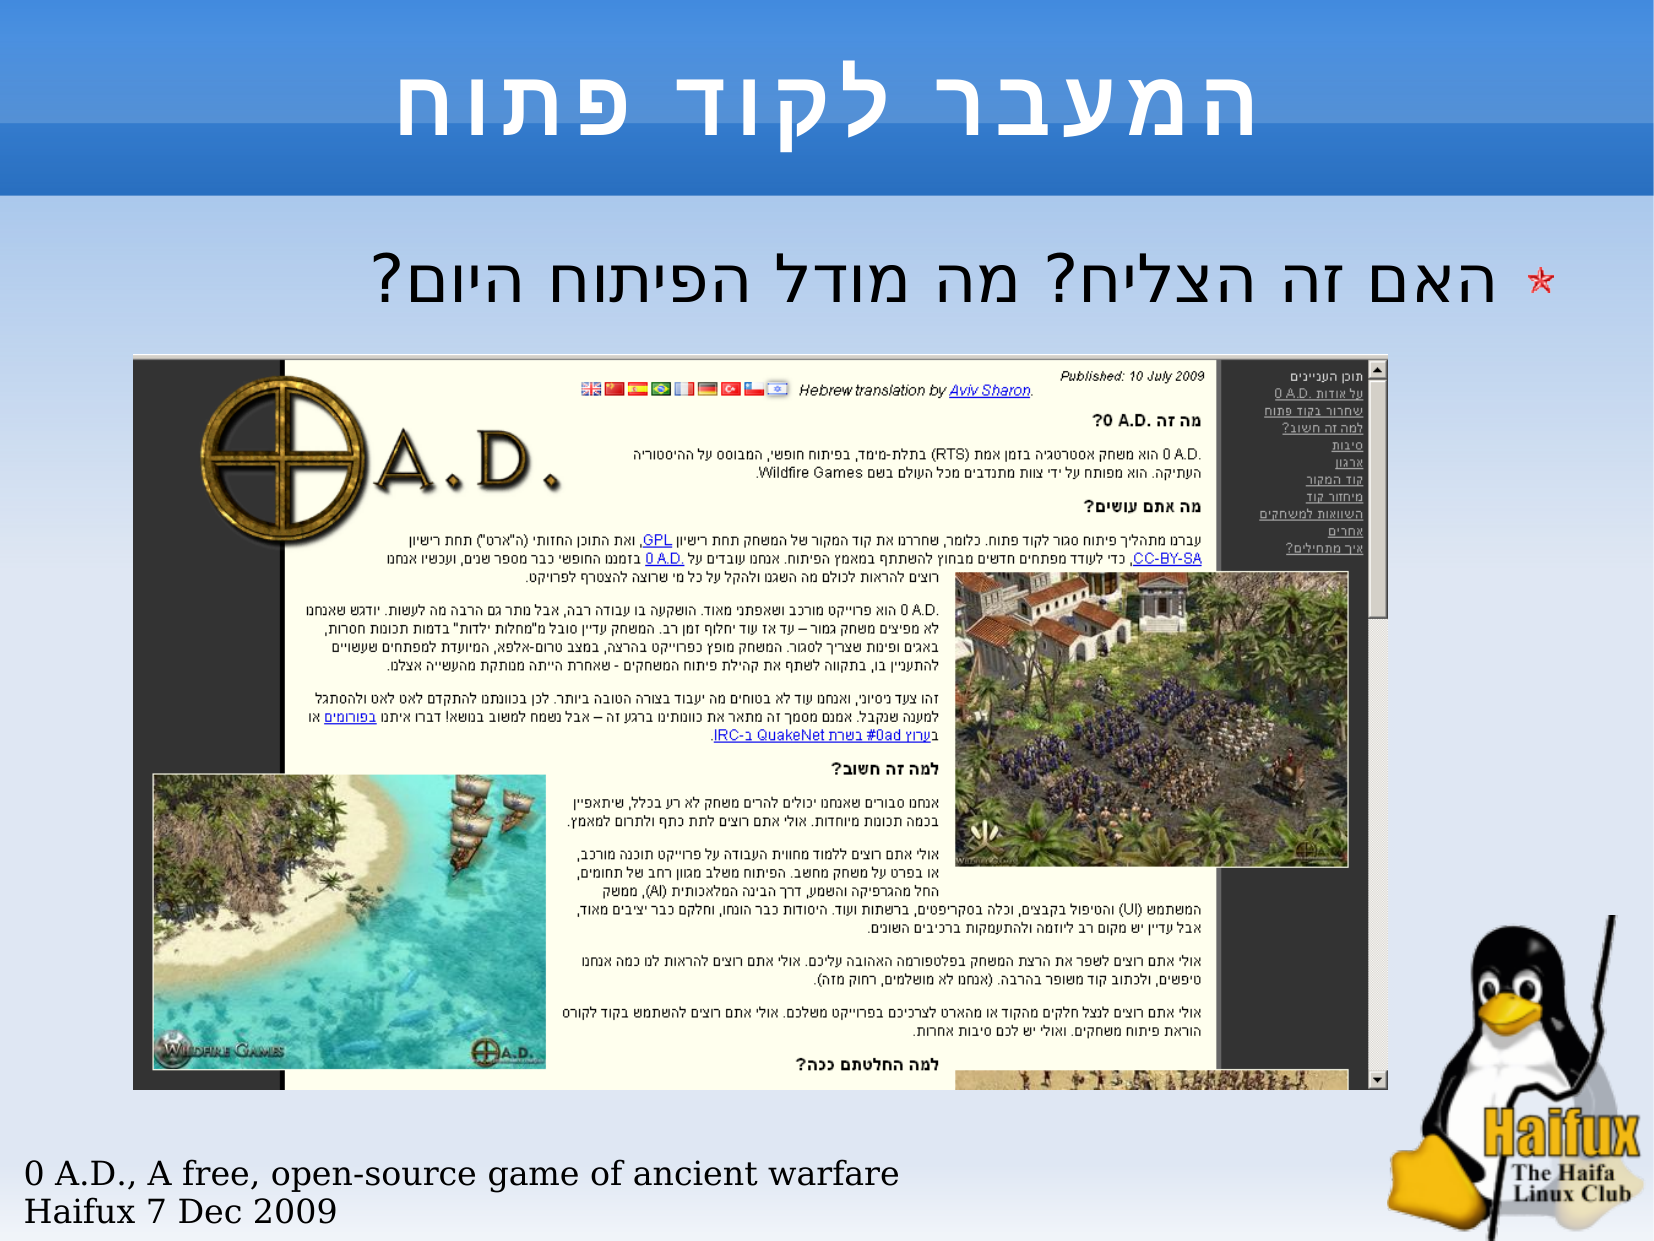

# המעבר לקוד פתוח
האם זה הצליח? מה מודל הפיתוח היום?